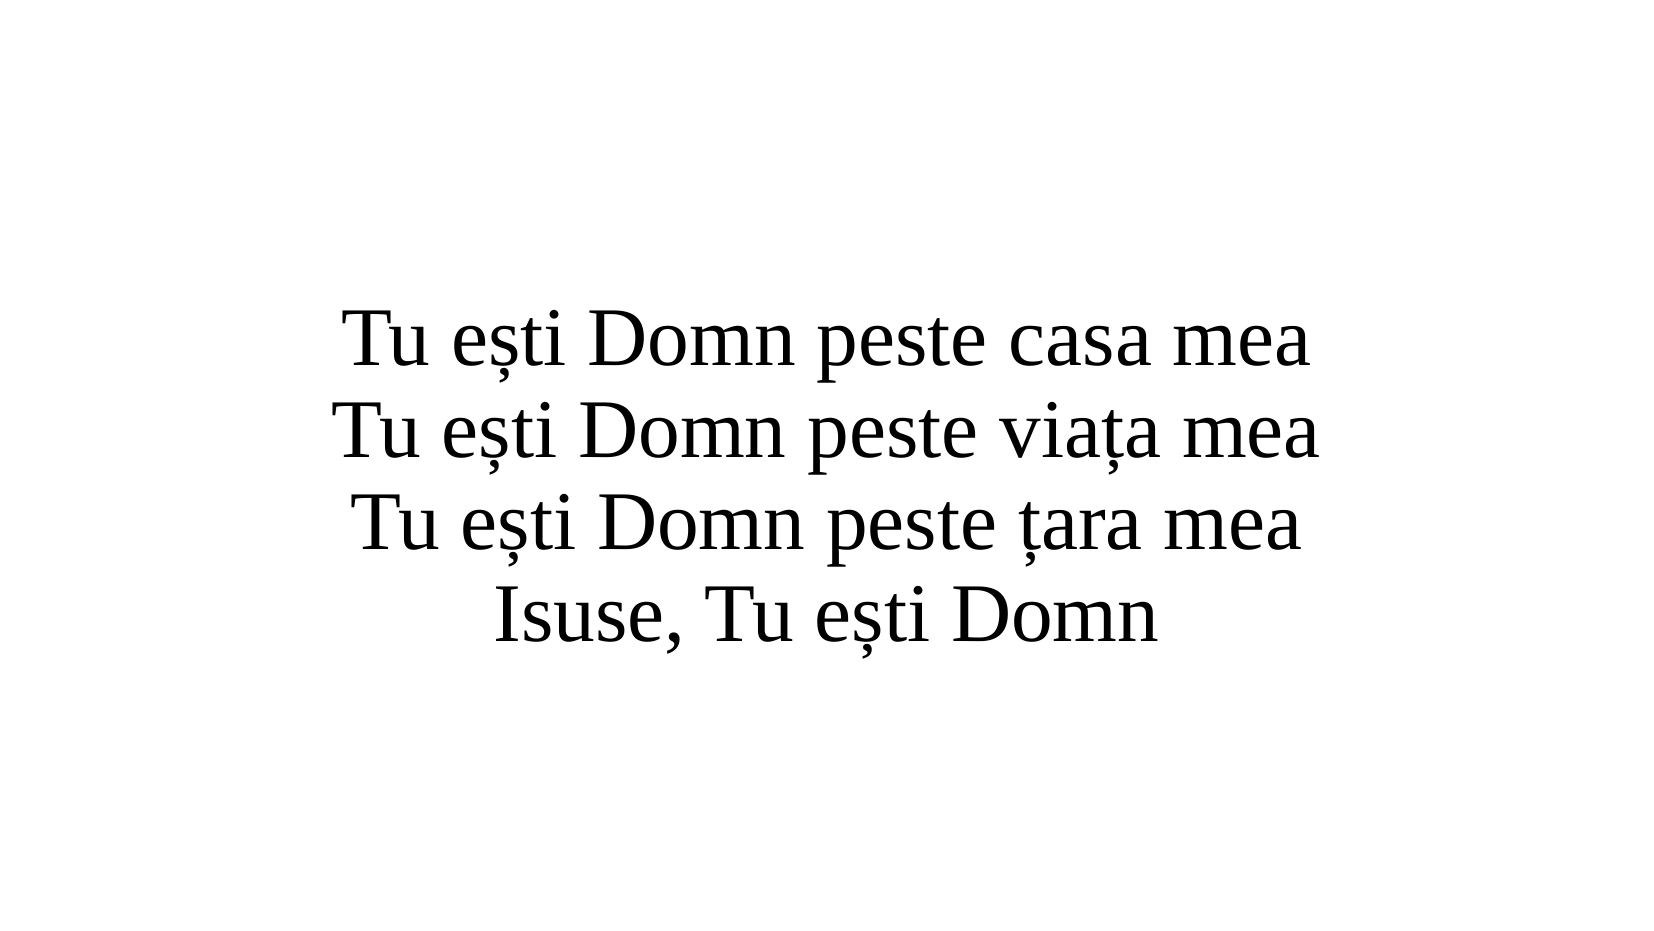

# Tu ești Domn peste casa mea
Tu ești Domn peste viața mea
Tu ești Domn peste țara mea
Isuse, Tu ești Domn